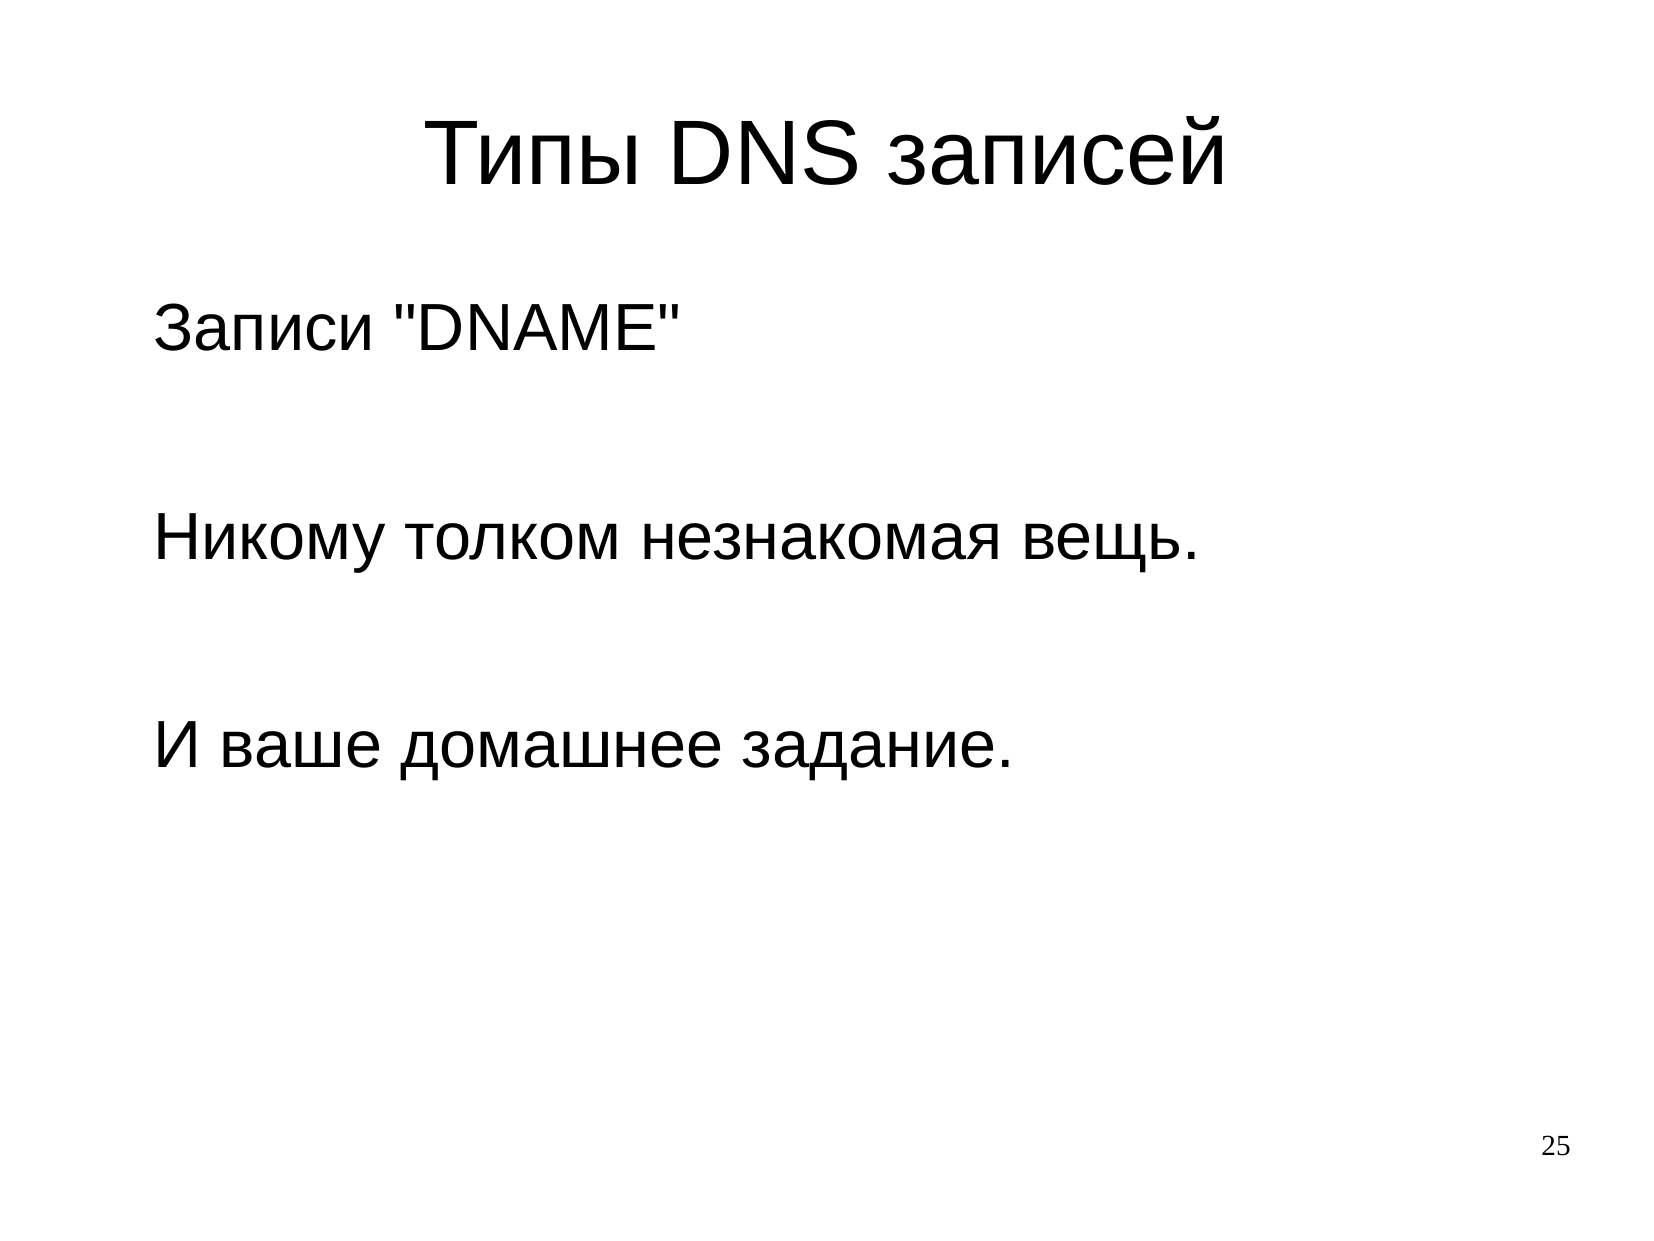

# Типы DNS записей
Записи "DNAME"
Никому толком незнакомая вещь.
И ваше домашнее задание.
25